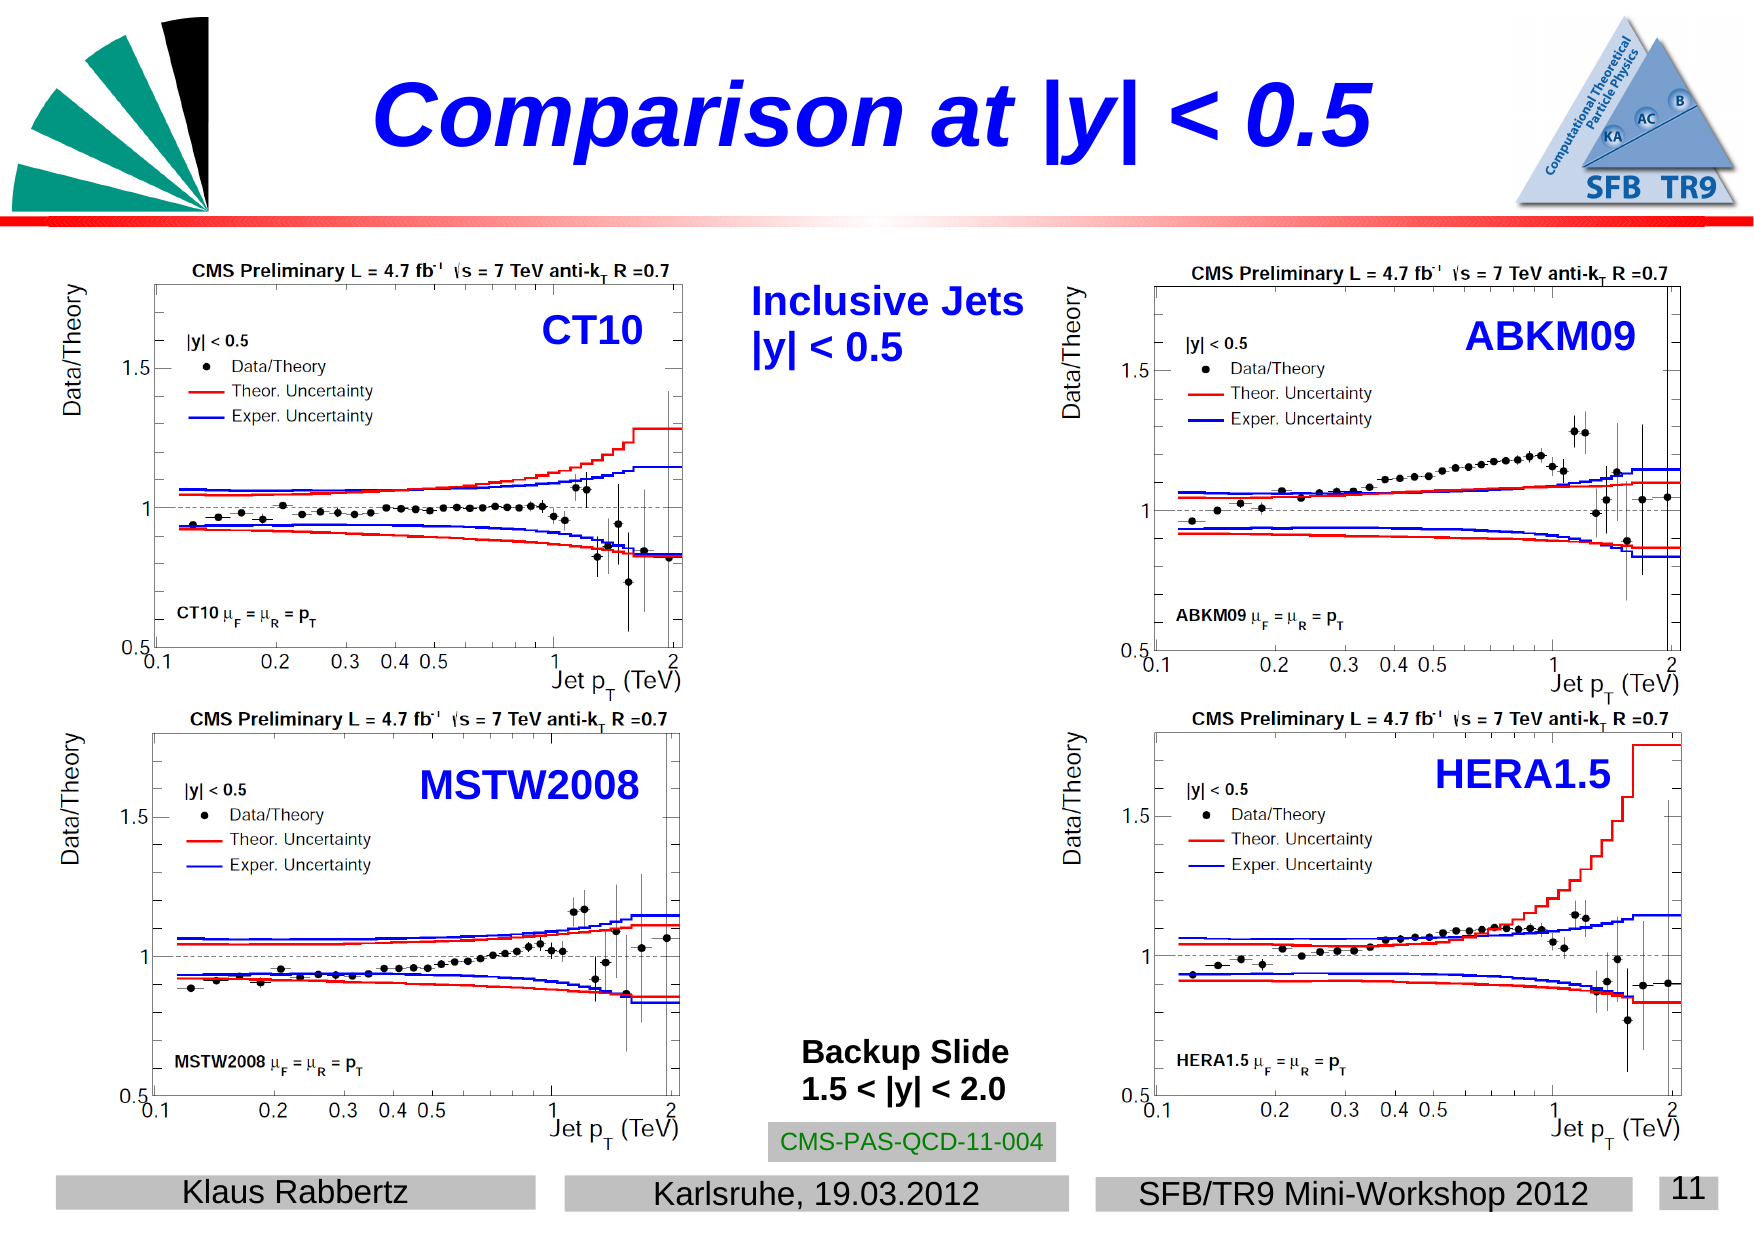

# Comparison at |y| < 0.5
Inclusive Jets
|y| < 0.5
CT10
ABKM09
HERA1.5
MSTW2008
Backup Slide
1.5 < |y| < 2.0
CMS-PAS-QCD-11-004